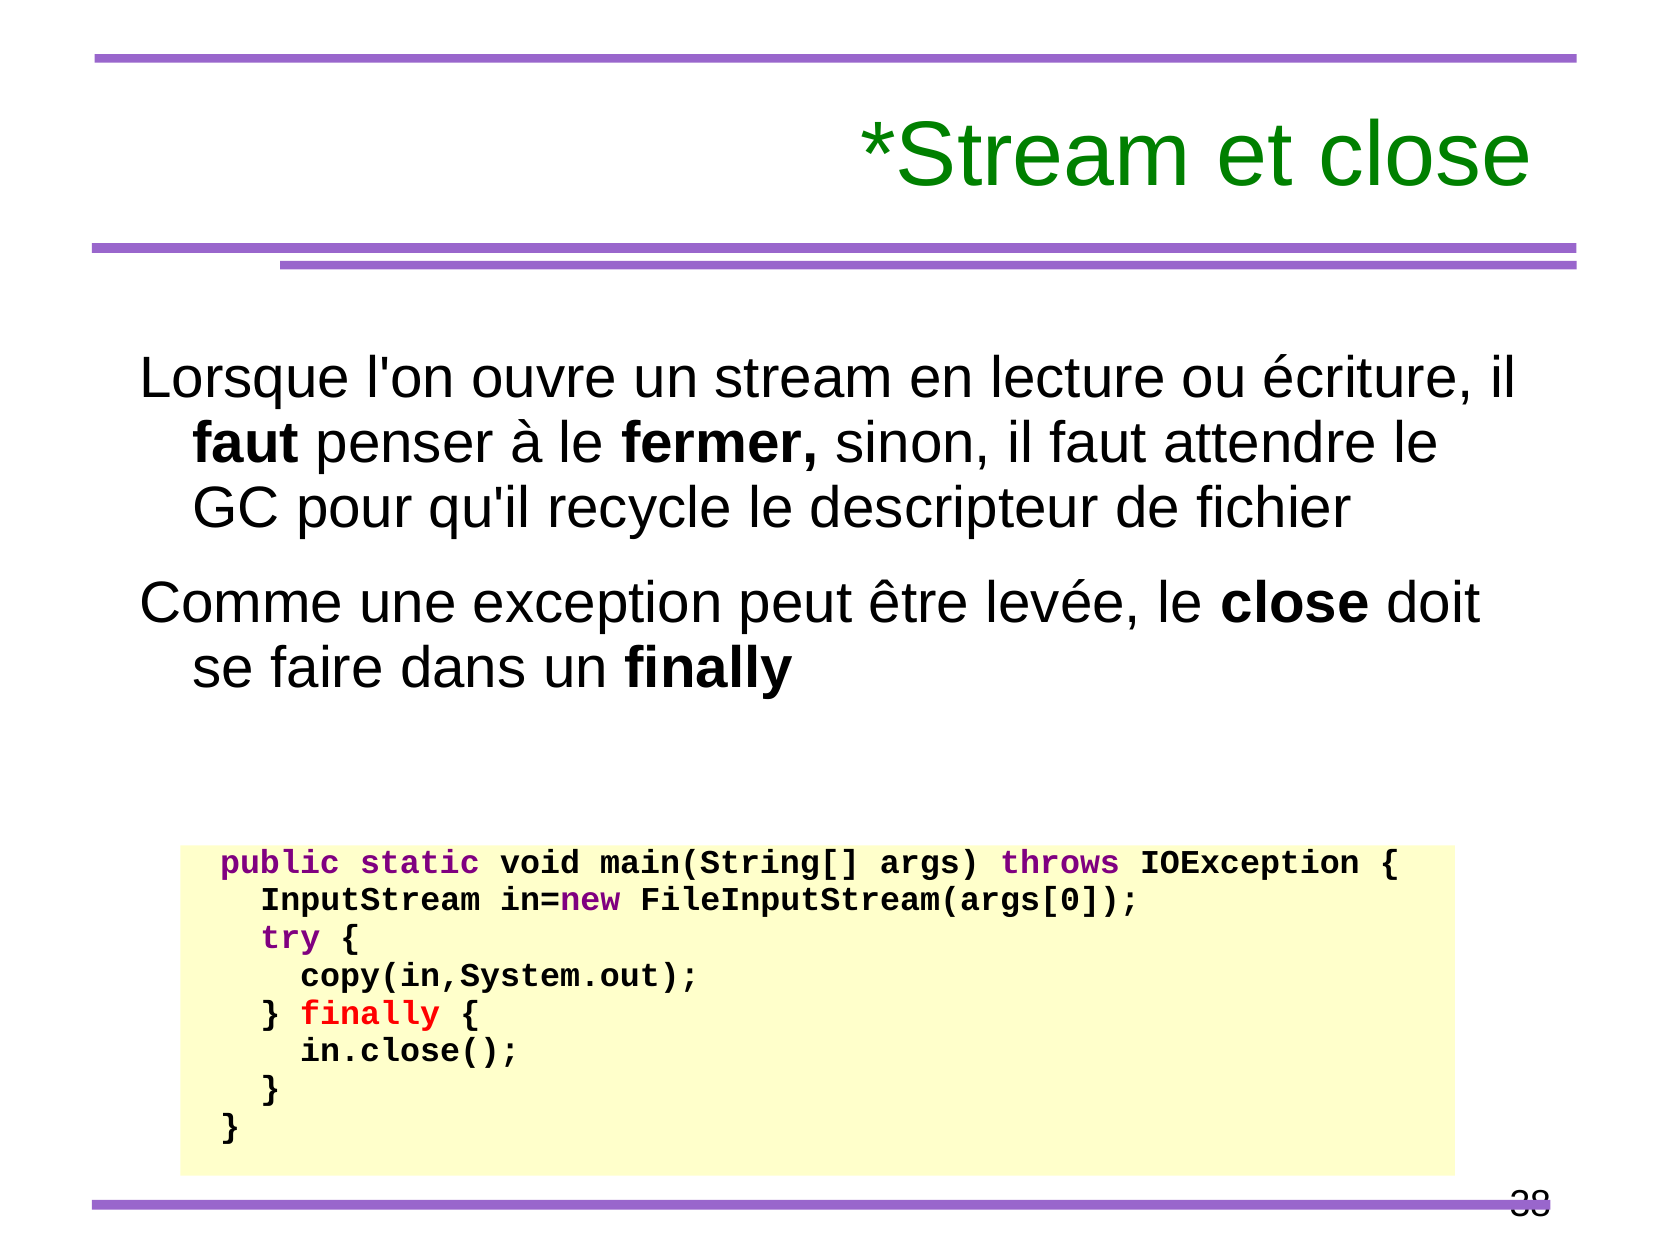

# *Stream et close
Lorsque l'on ouvre un stream en lecture ou écriture, il faut penser à le fermer, sinon, il faut attendre le GC pour qu'il recycle le descripteur de fichier
Comme une exception peut être levée, le close doit se faire dans un finally
 public static void main(String[] args) throws IOException {
 InputStream in=new FileInputStream(args[0]);
 try {
 copy(in,System.out);
 } finally {
 in.close();
 }
 }